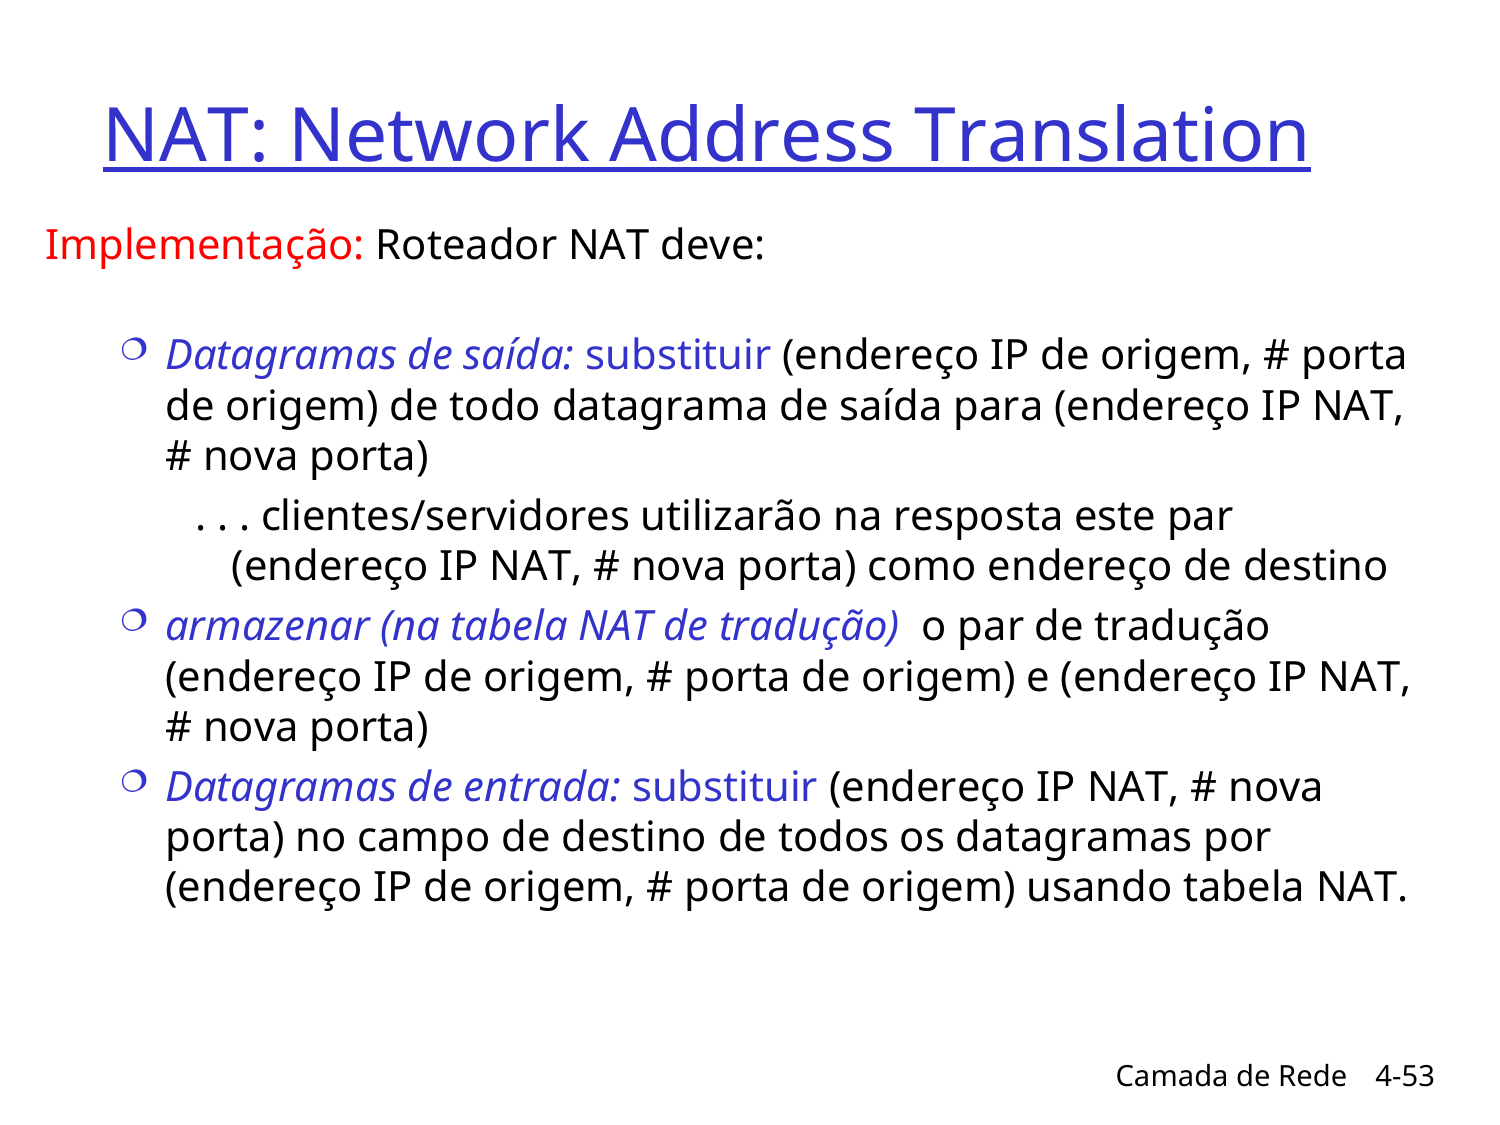

NAT: Network Address Translation
Implementação: Roteador NAT deve:
Datagramas de saída: substituir (endereço IP de origem, # porta de origem) de todo datagrama de saída para (endereço IP NAT, # nova porta)
. . . clientes/servidores utilizarão na resposta este par (endereço IP NAT, # nova porta) como endereço de destino
armazenar (na tabela NAT de tradução) o par de tradução (endereço IP de origem, # porta de origem) e (endereço IP NAT, # nova porta)
Datagramas de entrada: substituir (endereço IP NAT, # nova porta) no campo de destino de todos os datagramas por (endereço IP de origem, # porta de origem) usando tabela NAT.
Camada de Rede